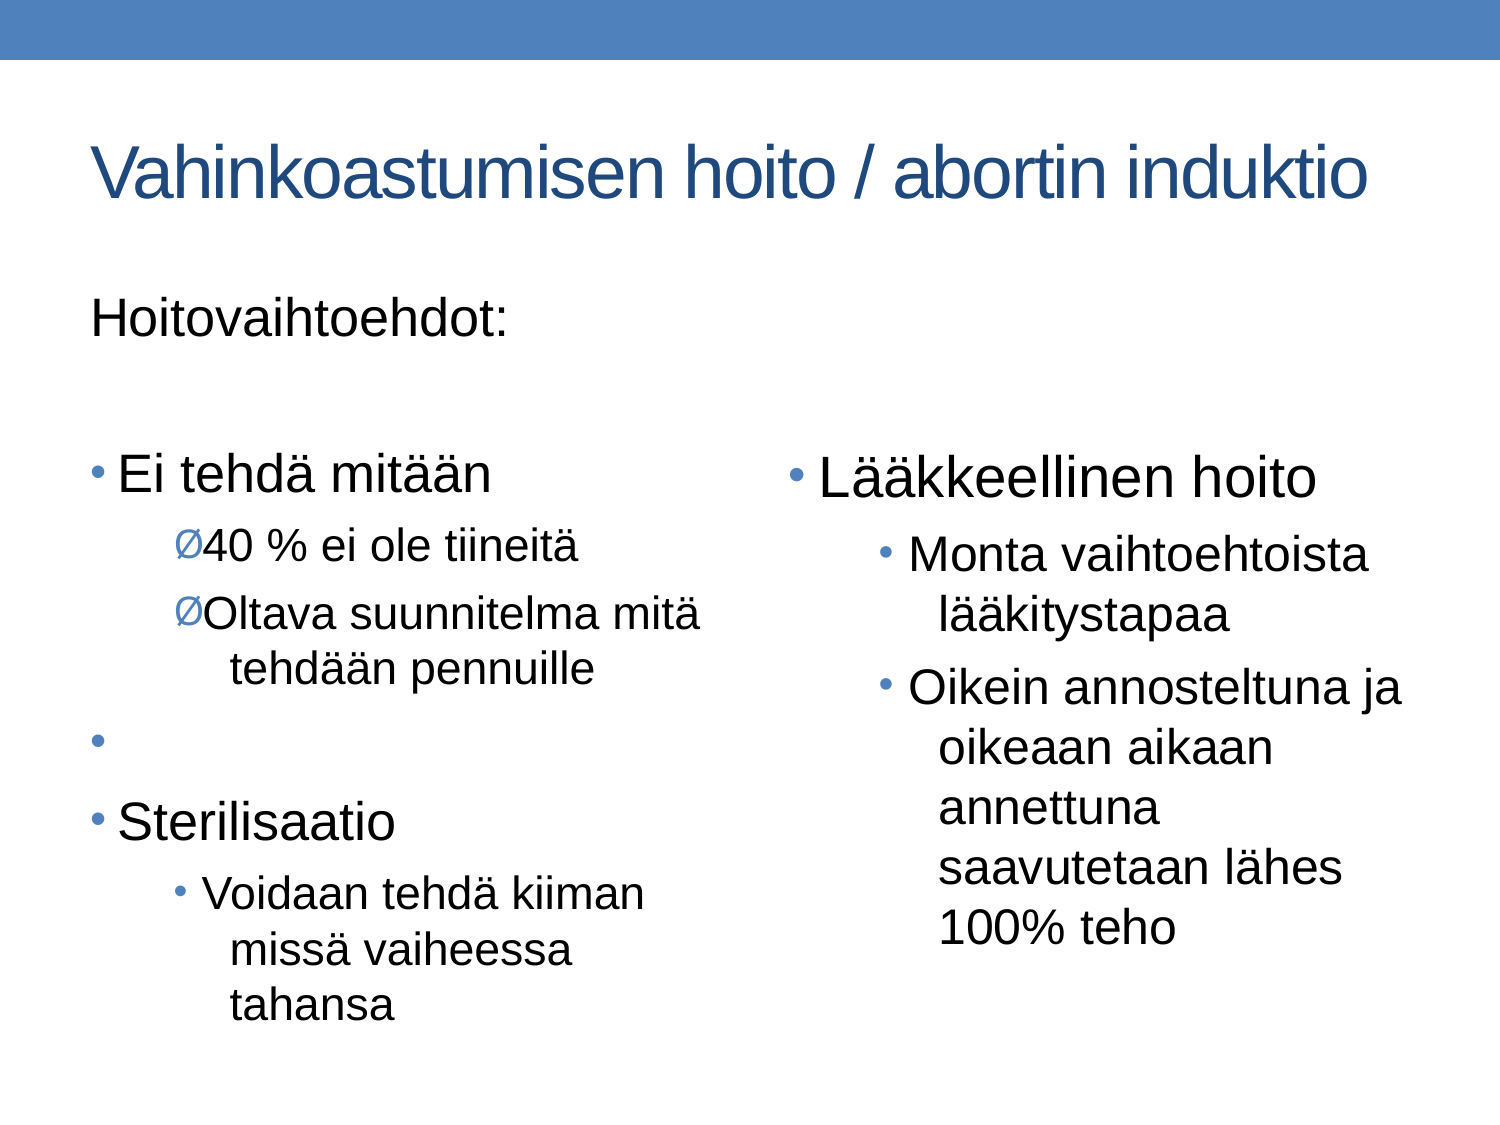

# Vahinkoastumisen hoito / abortin induktio
Hoitovaihtoehdot:
Ei tehdä mitään
40 % ei ole tiineitä
Oltava suunnitelma mitä tehdään pennuille
Sterilisaatio
Voidaan tehdä kiiman missä vaiheessa tahansa
Lääkkeellinen hoito
Monta vaihtoehtoista lääkitystapaa
Oikein annosteltuna ja oikeaan aikaan annettuna saavutetaan lähes 100% teho